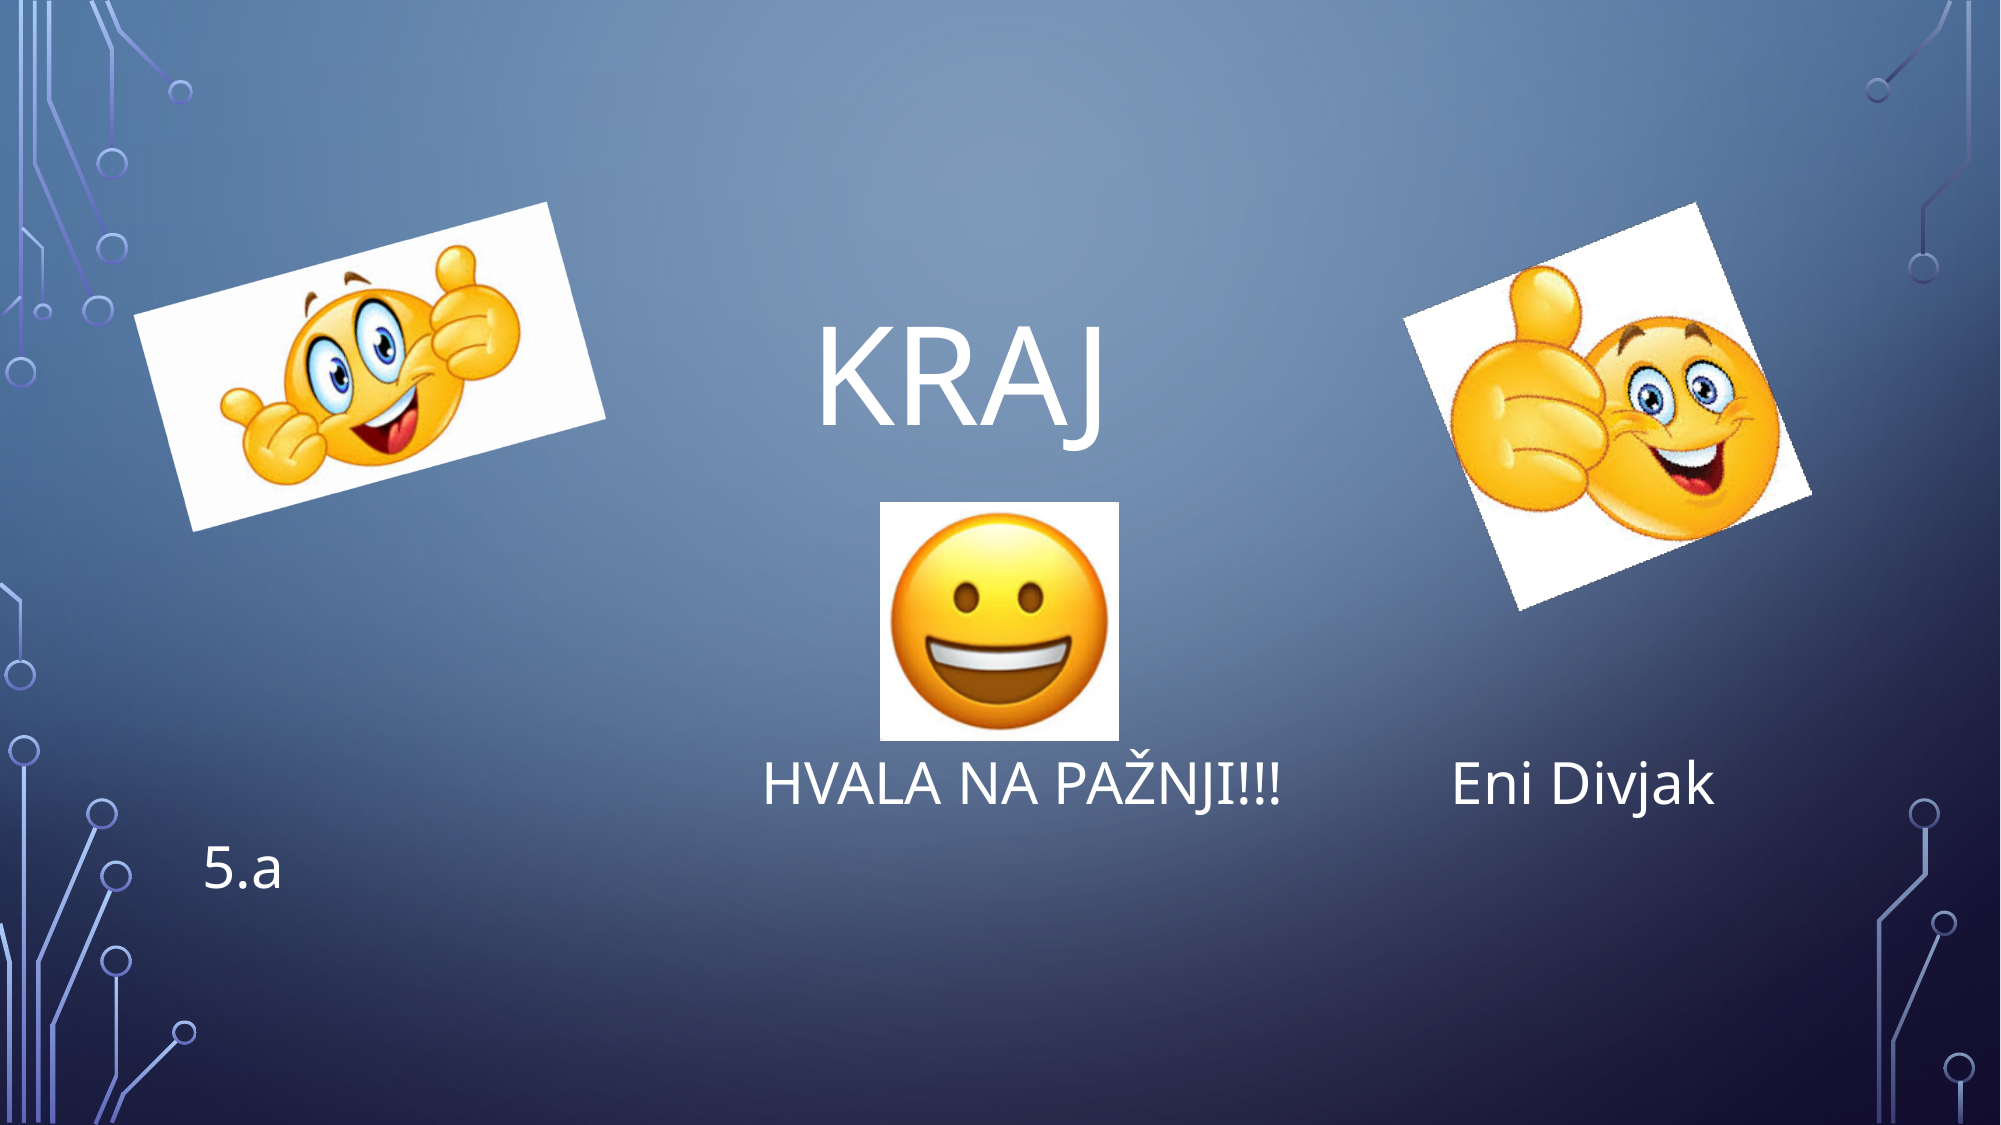

# KRAJ
 HVALA NA PAŽNJI!!! Eni Divjak 5.a